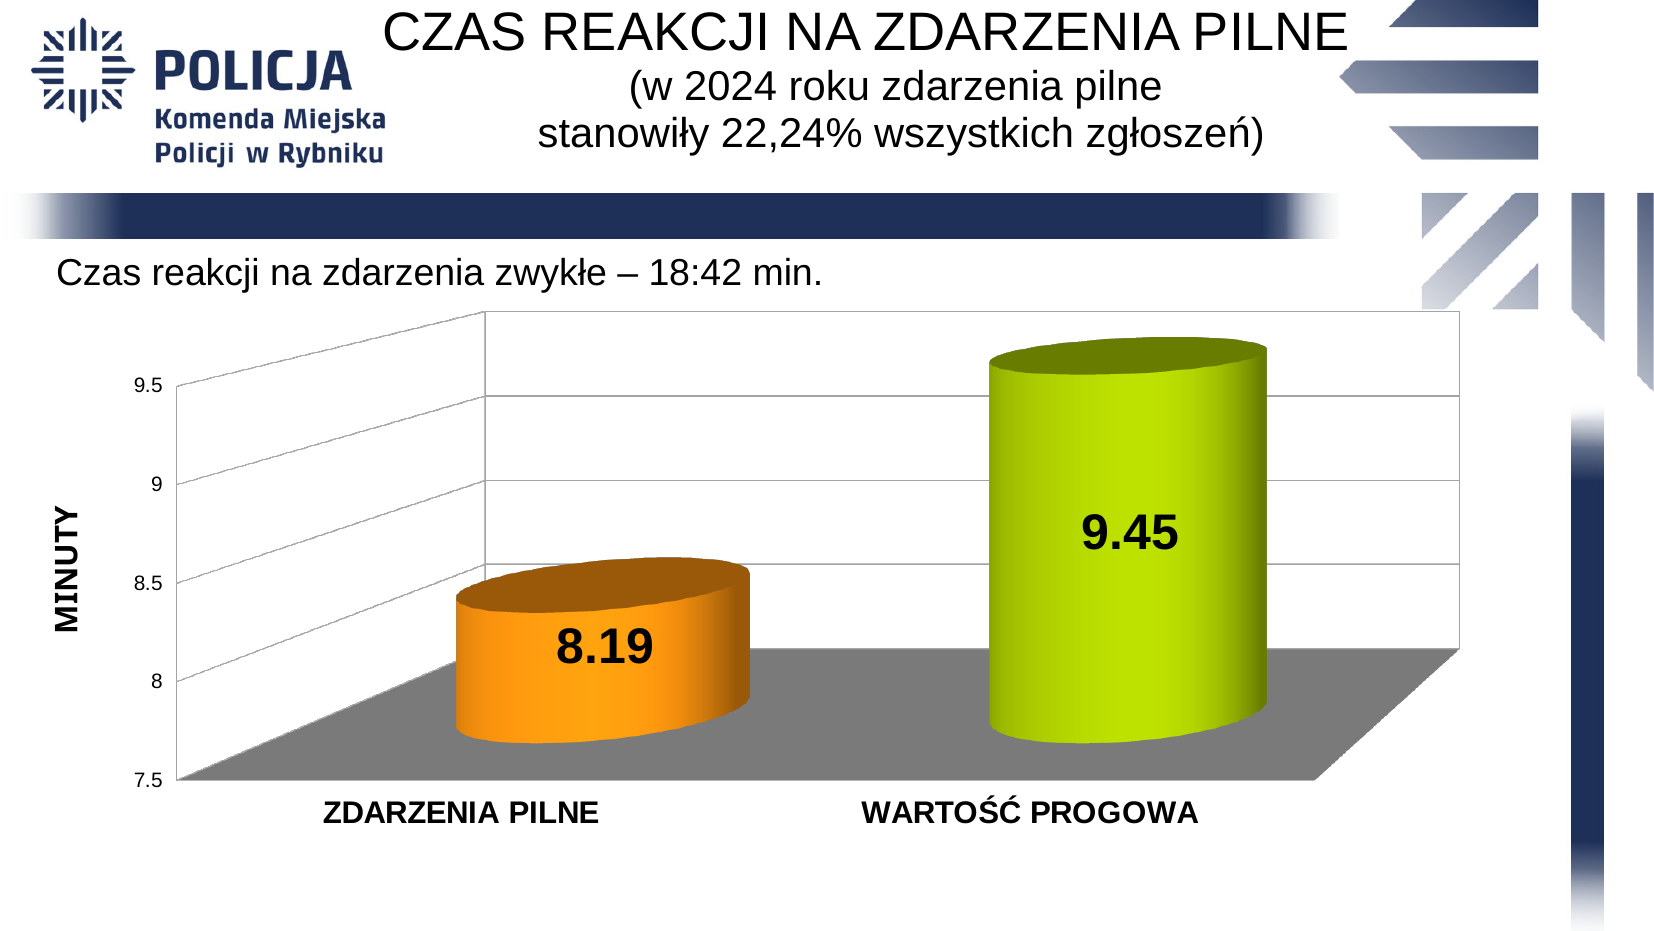

# CZAS REAKCJI NA ZDARZENIA PILNE (w 2024 roku zdarzenia pilne stanowiły 22,24% wszystkich zgłoszeń)
Czas reakcji na zdarzenia zwykłe – 18:42 min.
[unsupported chart]